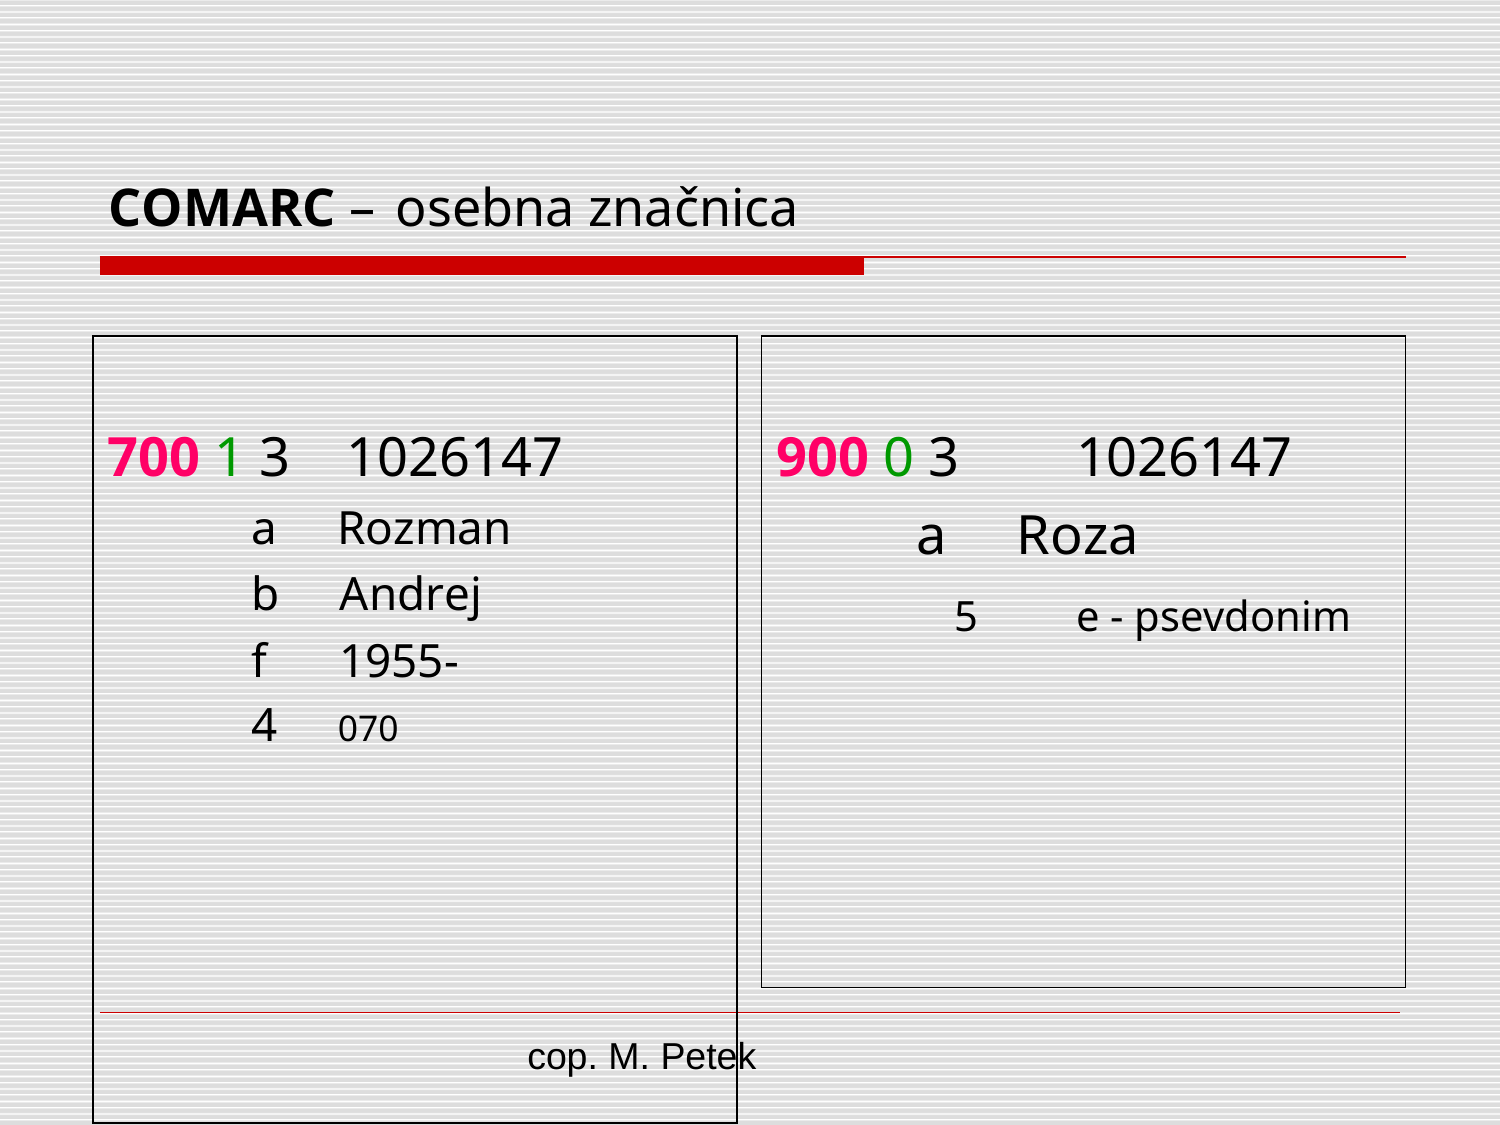

# COMARC – osebna značnica
700 1 3 1026147
 a Rozman
 b Andrej
 f 1955-
 4 070
900 0 3	1026147
 a Roza
		 5	e - psevdonim
cop. M. Petek